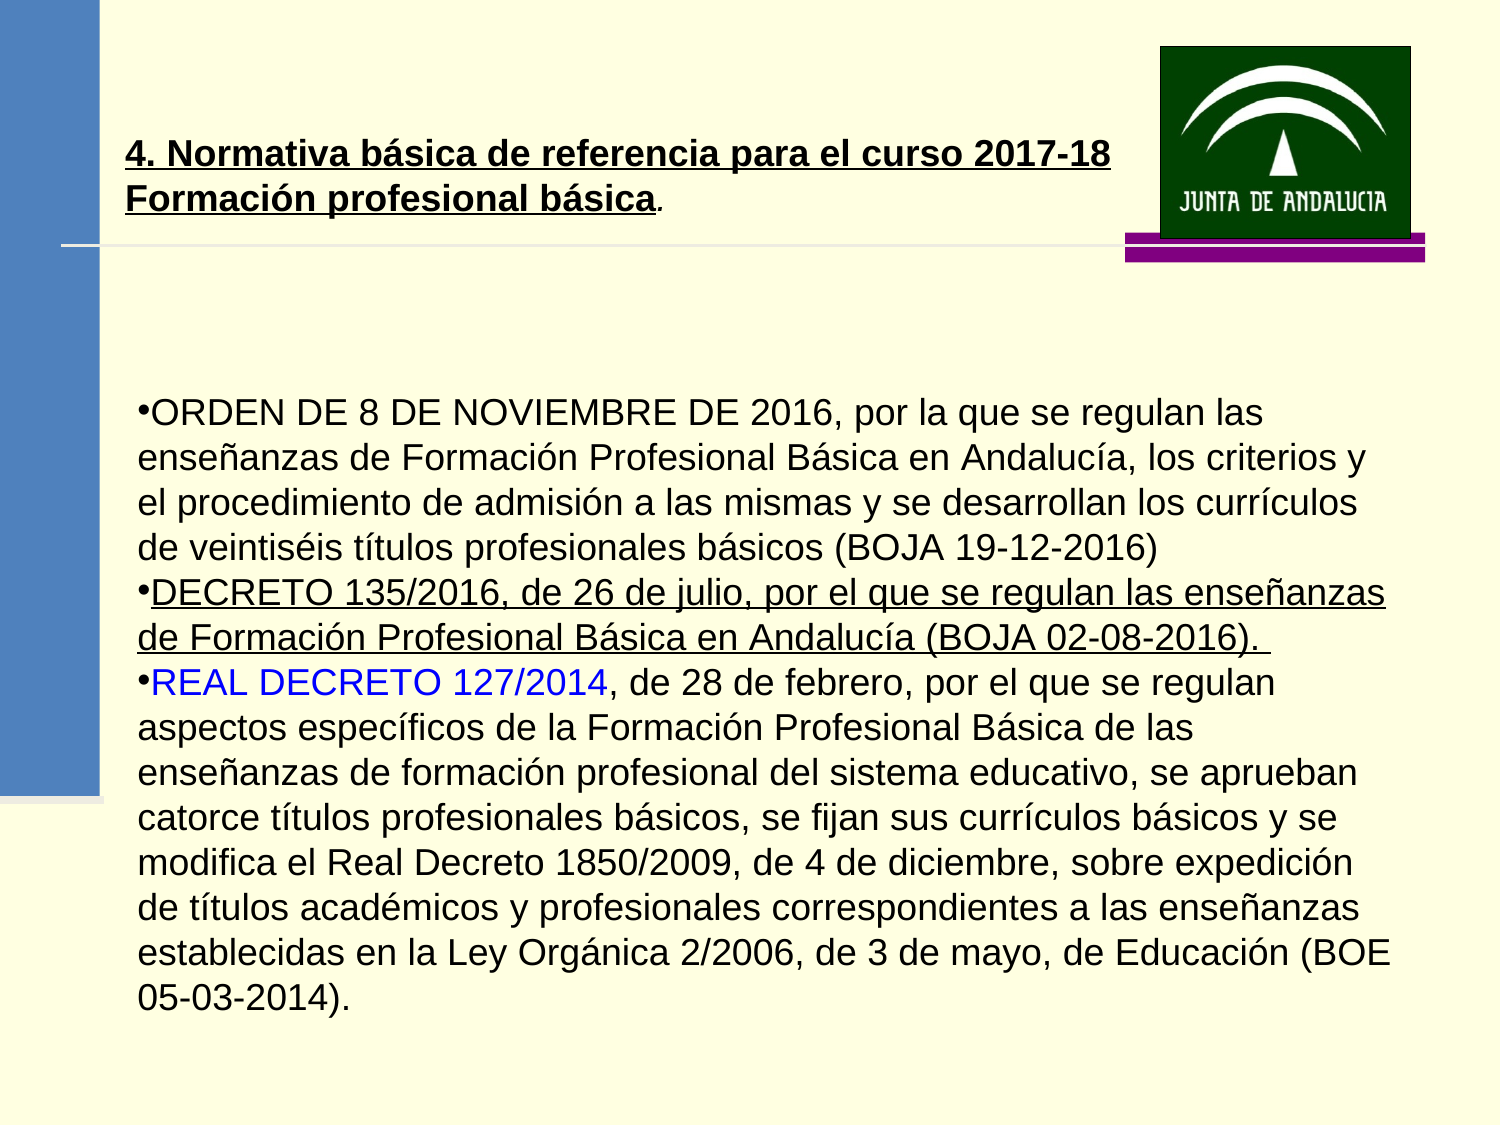

4. Normativa básica de referencia para el curso 2017-18
Formación profesional básica.
ORDEN DE 8 DE NOVIEMBRE DE 2016, por la que se regulan las enseñanzas de Formación Profesional Básica en Andalucía, los criterios y el procedimiento de admisión a las mismas y se desarrollan los currículos de veintiséis títulos profesionales básicos (BOJA 19-12-2016)
DECRETO 135/2016, de 26 de julio, por el que se regulan las enseñanzas de Formación Profesional Básica en Andalucía (BOJA 02-08-2016).
REAL DECRETO 127/2014, de 28 de febrero, por el que se regulan aspectos específicos de la Formación Profesional Básica de las enseñanzas de formación profesional del sistema educativo, se aprueban catorce títulos profesionales básicos, se fijan sus currículos básicos y se modifica el Real Decreto 1850/2009, de 4 de diciembre, sobre expedición de títulos académicos y profesionales correspondientes a las enseñanzas establecidas en la Ley Orgánica 2/2006, de 3 de mayo, de Educación (BOE 05-03-2014).